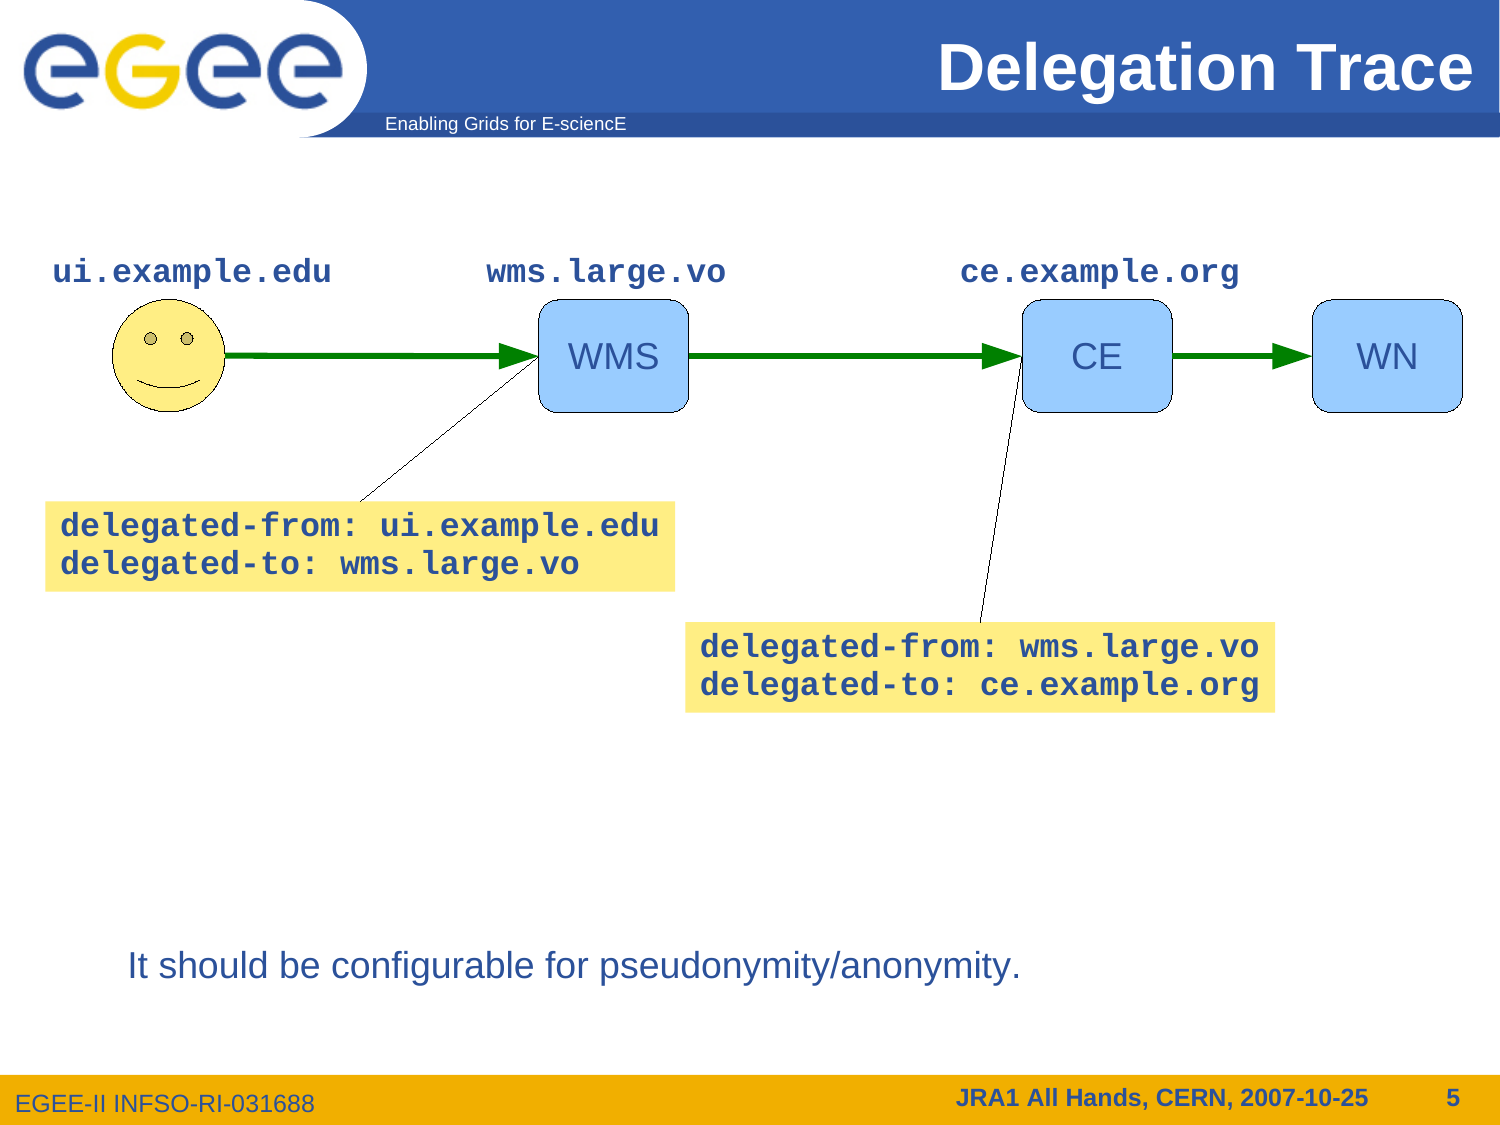

# Delegation Trace
ui.example.edu
wms.large.vo
ce.example.org
WMS
CE
WN
delegated-from: ui.example.edu
delegated-to: wms.large.vo
delegated-from: wms.large.vo
delegated-to: ce.example.org
It should be configurable for pseudonymity/anonymity.
JRA1 All Hands, CERN, 2007-10-25
5